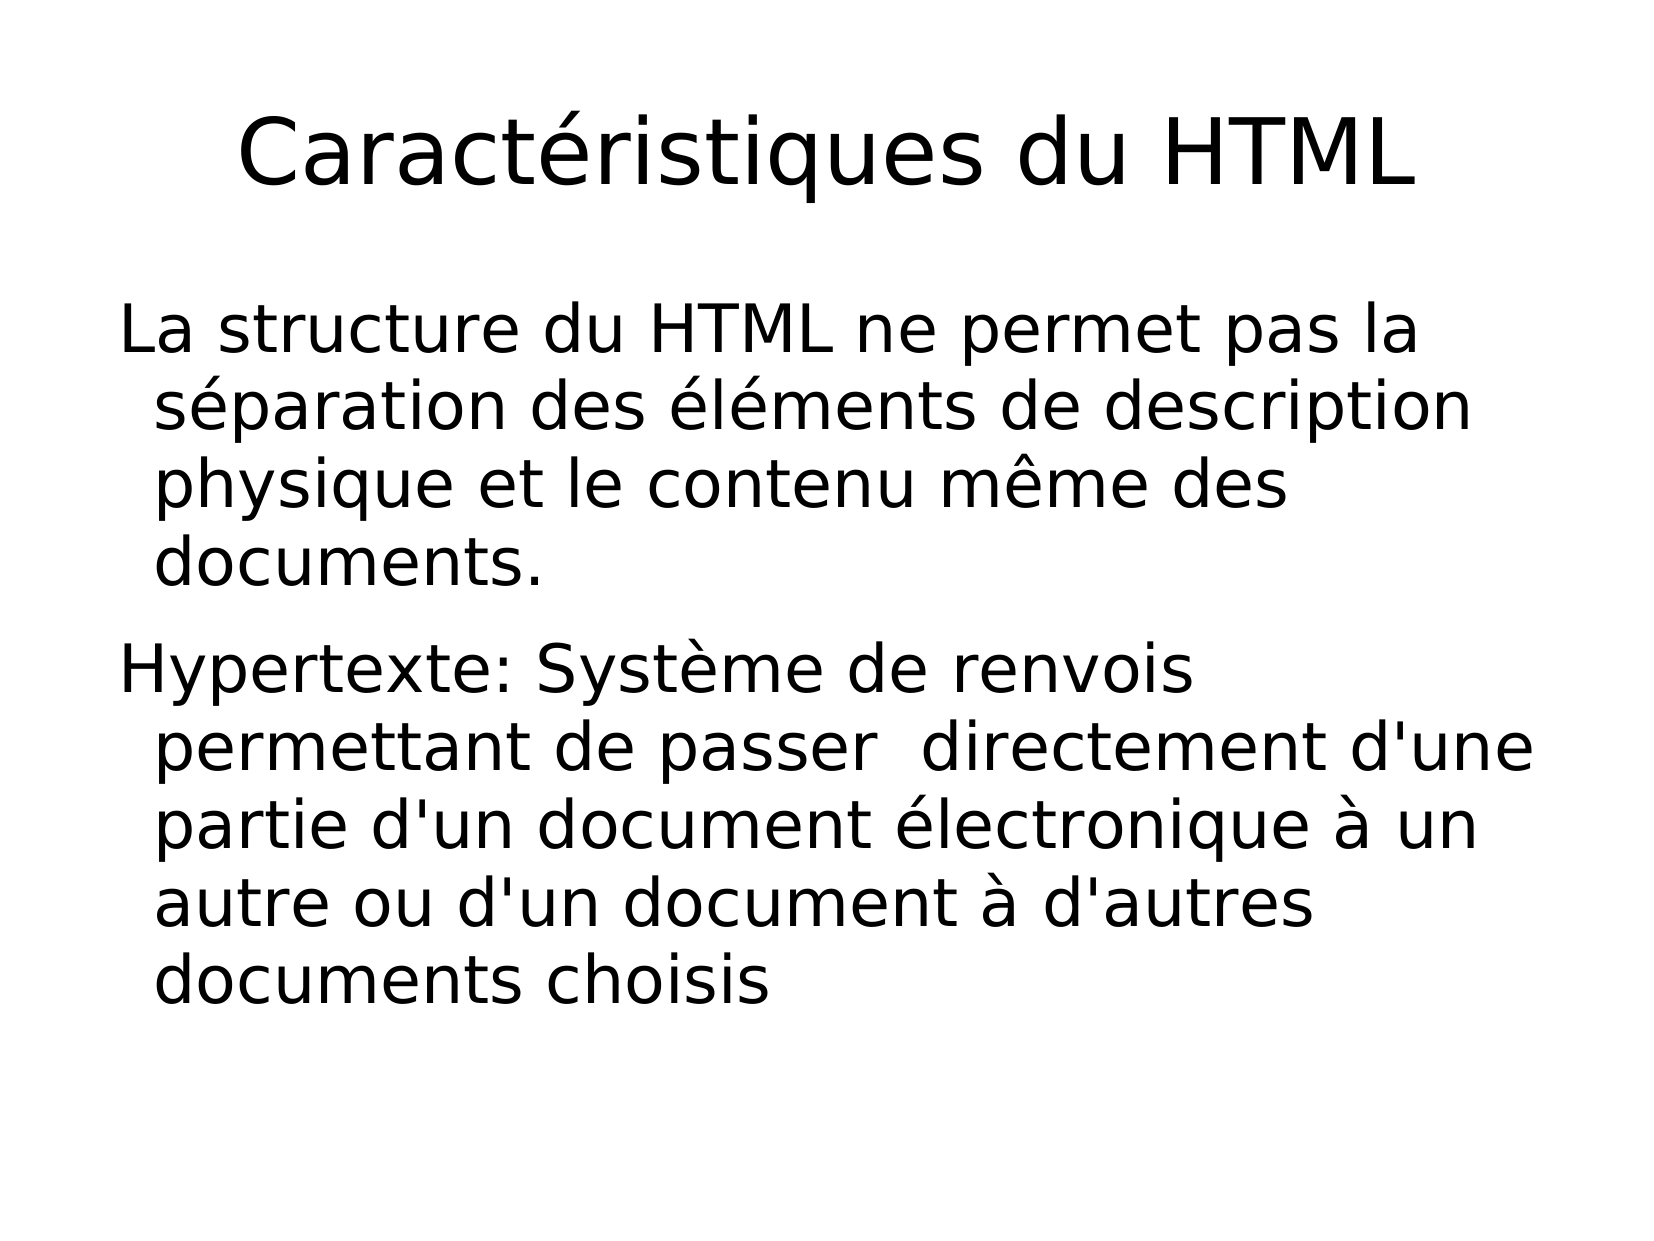

# Caractéristiques du HTML
La structure du HTML ne permet pas la séparation des éléments de description physique et le contenu même des documents.
Hypertexte: Système de renvois permettant de passer directement d'une partie d'un document électronique à un autre ou d'un document à d'autres documents choisis